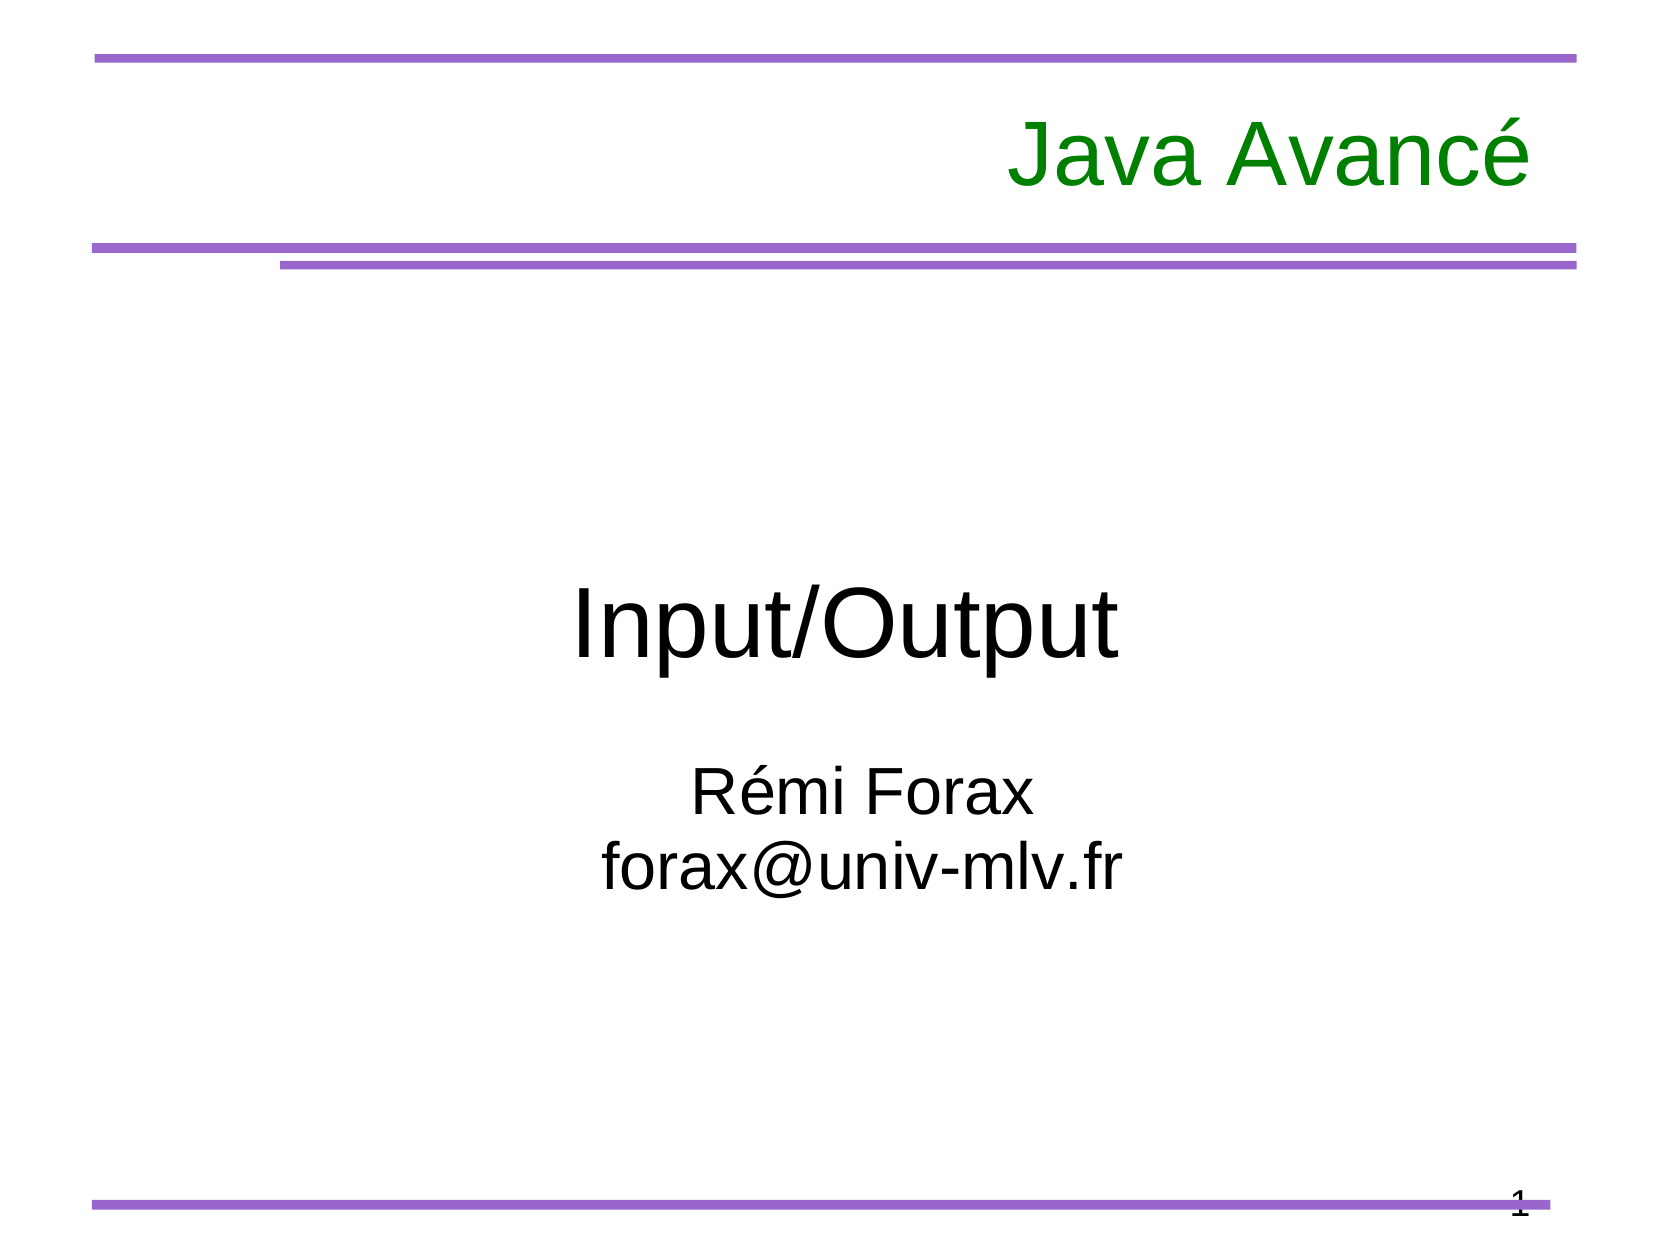

# Java Avancé
Input/Output
Rémi Forax
forax@univ-mlv.fr